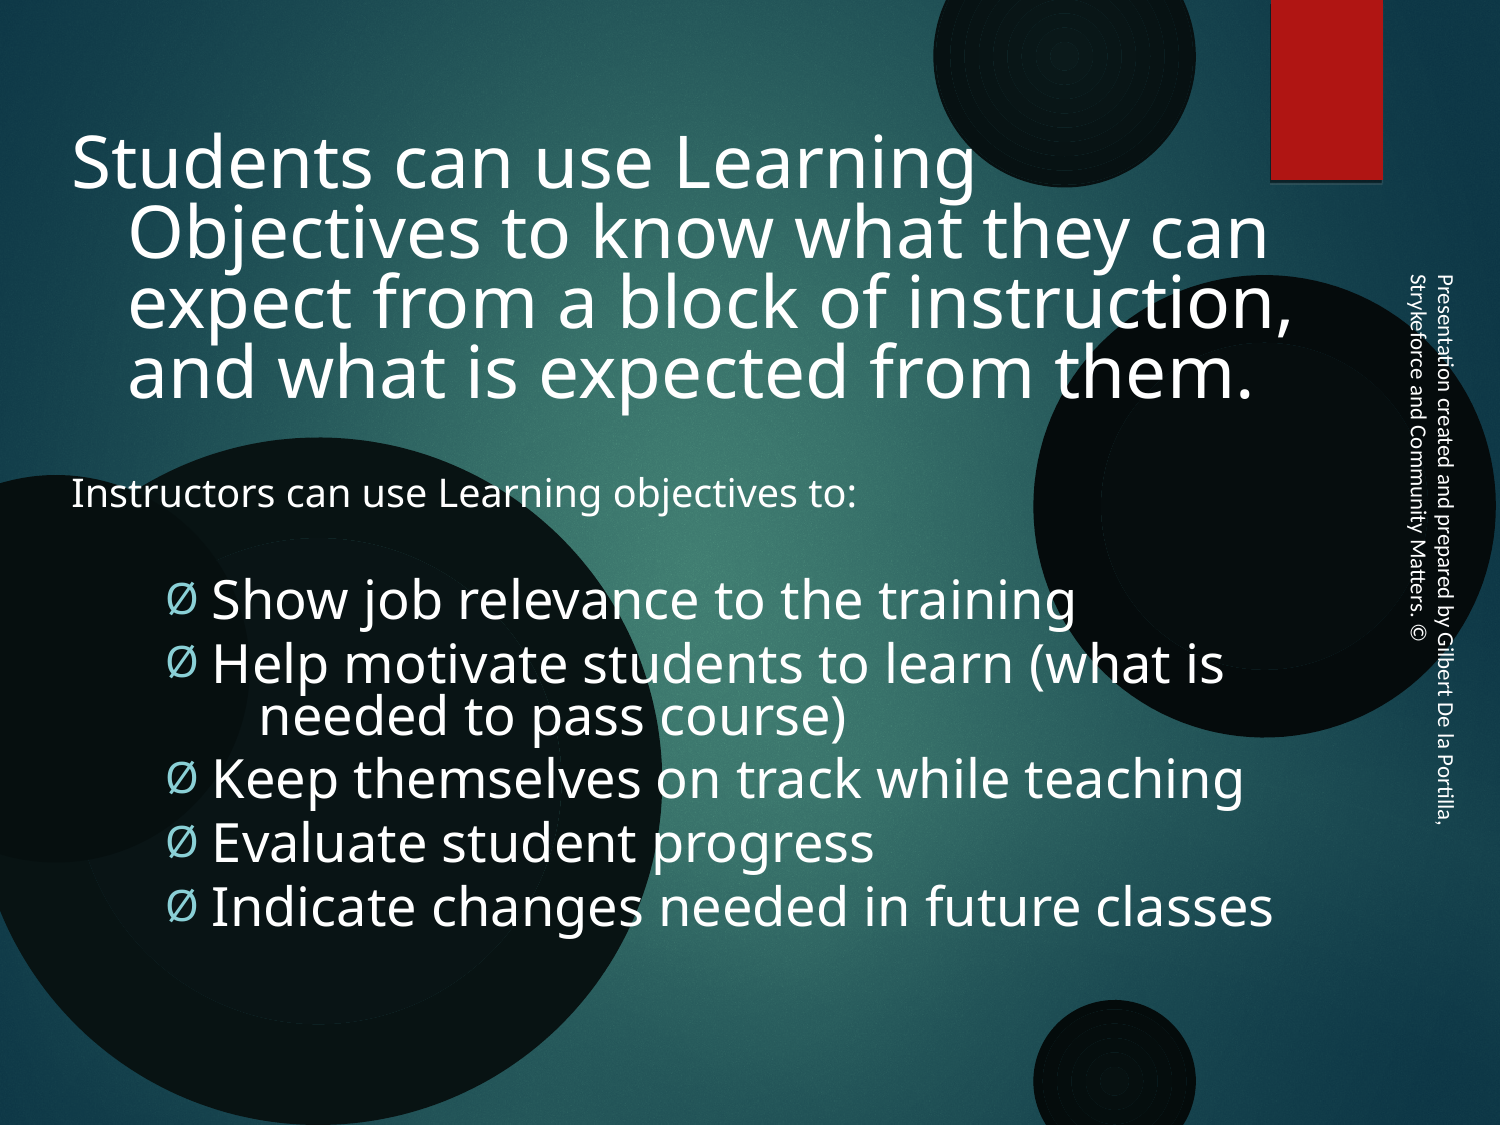

# Students can use Learning Objectives to know what they can expect from a block of instruction, and what is expected from them.
Instructors can use Learning objectives to:
Show job relevance to the training
Help motivate students to learn (what is needed to pass course)
Keep themselves on track while teaching
Evaluate student progress
Indicate changes needed in future classes
Presentation created and prepared by Gilbert De la Portilla, Strykeforce and Community Matters. ©